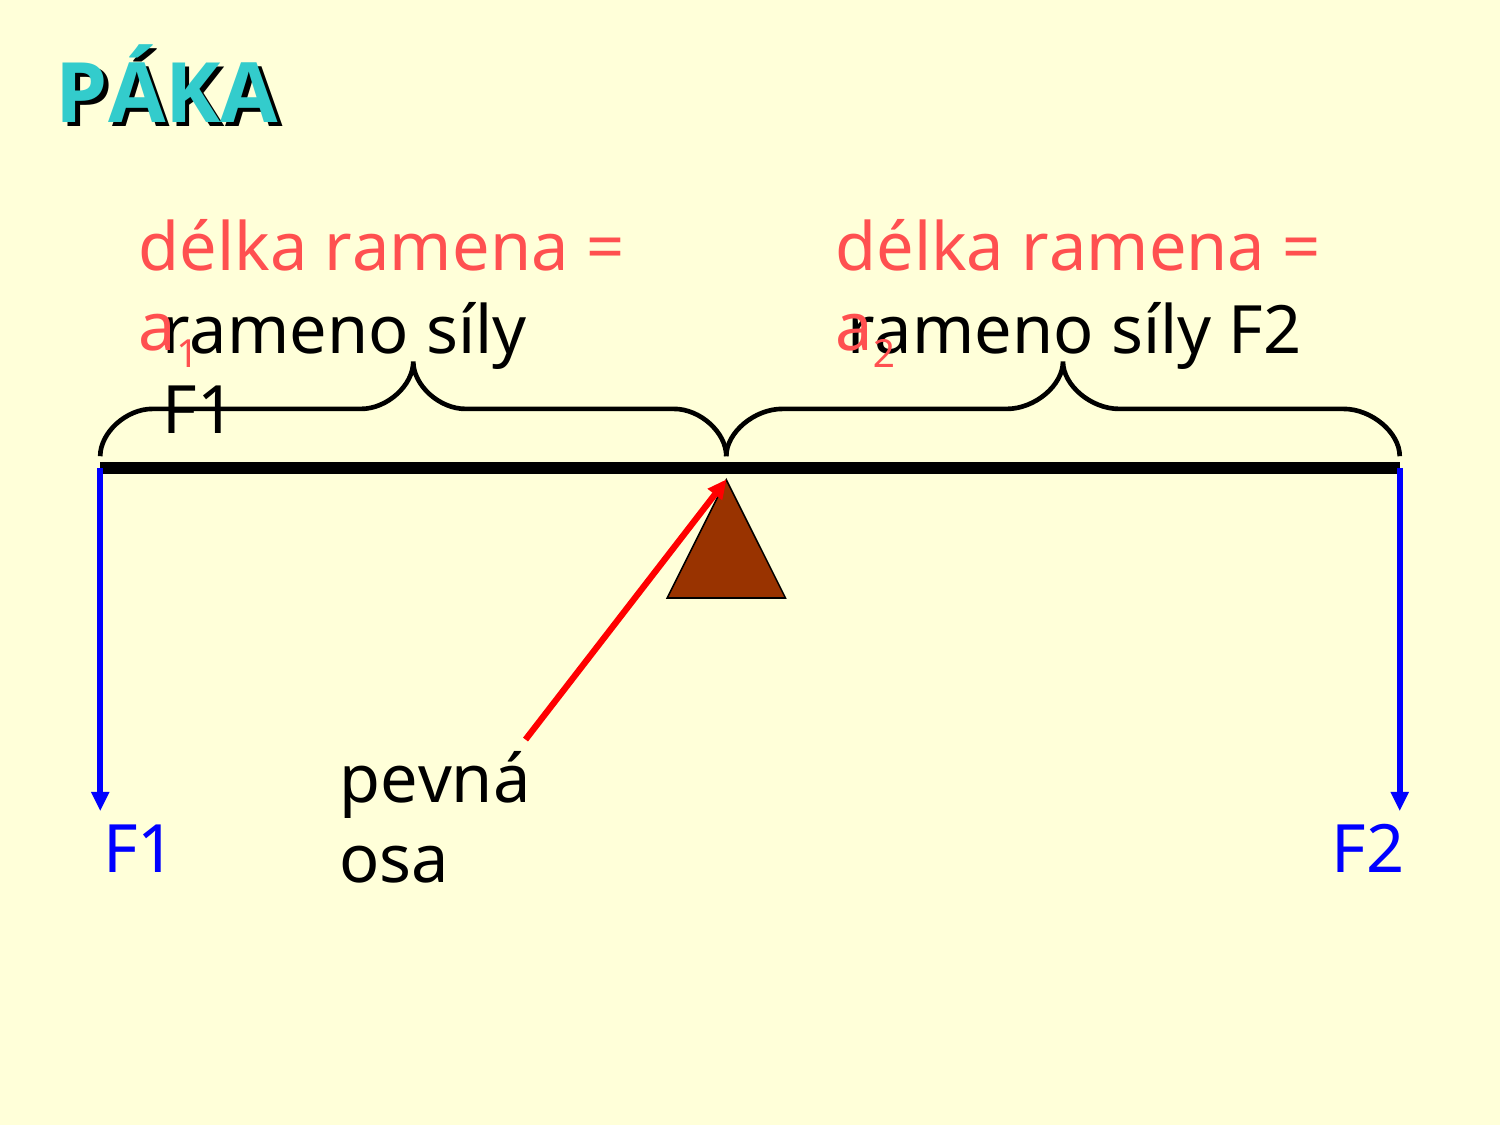

PÁKA
délka ramena = a1
délka ramena = a2
rameno síly F1
rameno síly F2
pevná osa
F1
F2